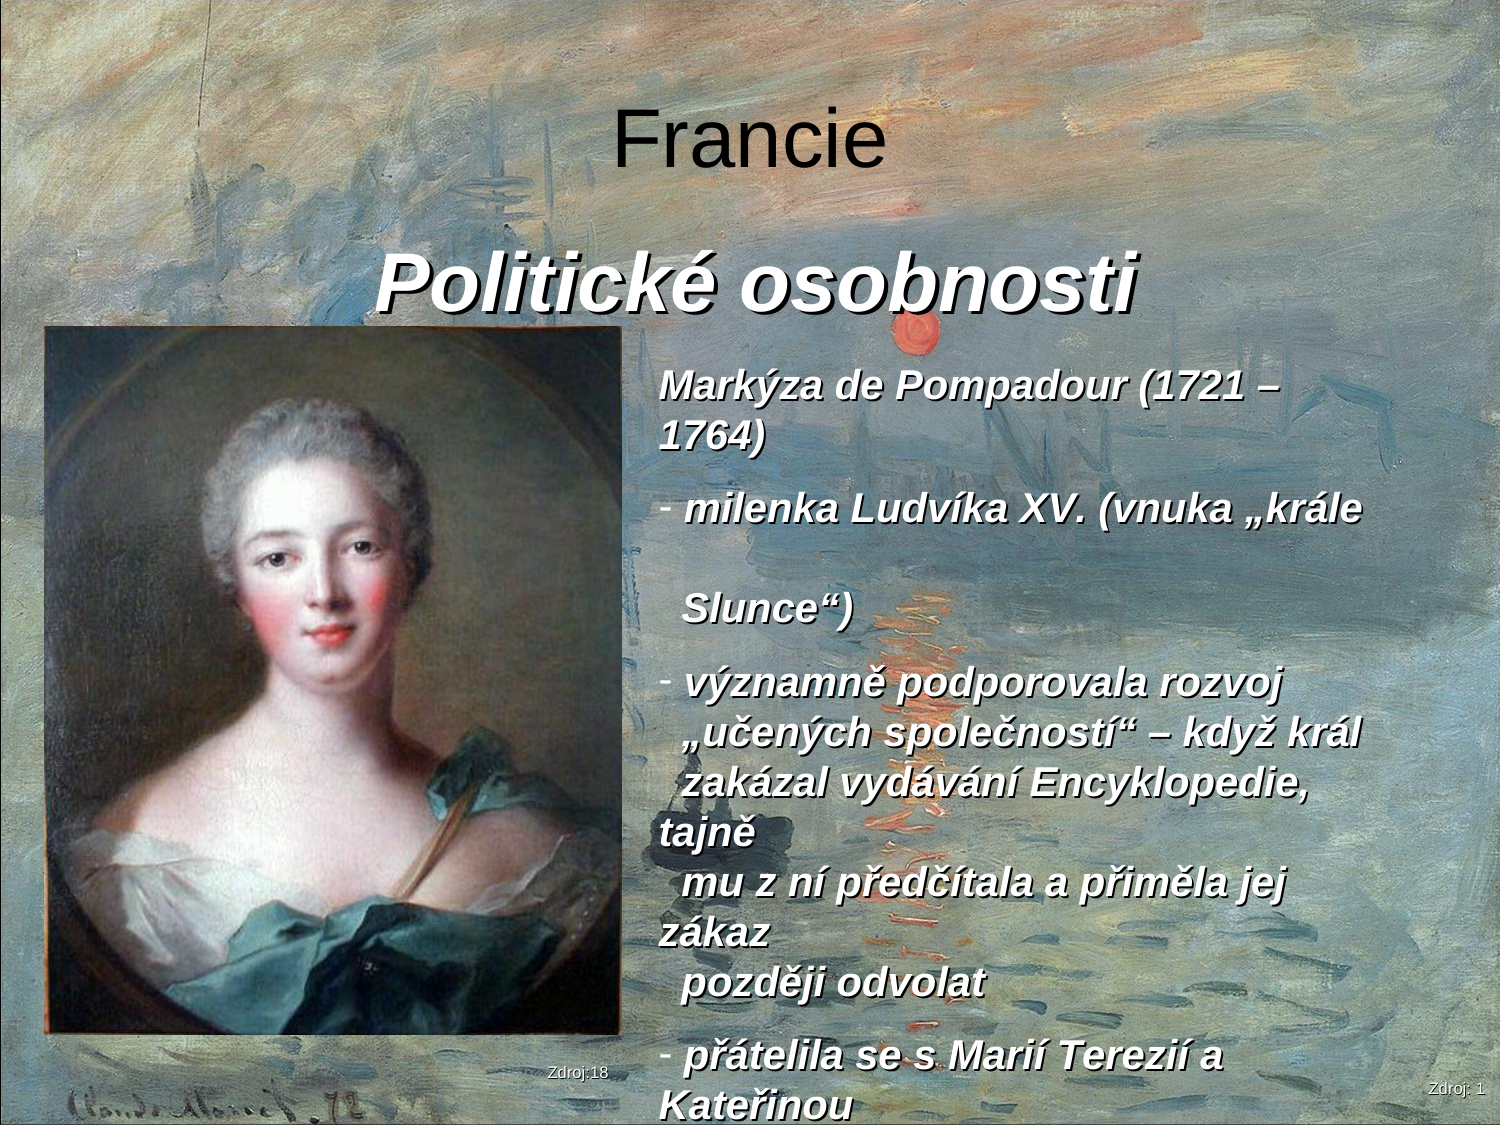

# Francie
Politické osobnosti
Markýza de Pompadour (1721 – 1764)
 milenka Ludvíka XV. (vnuka „krále
 Slunce“)
 významně podporovala rozvoj
 „učených společností“ – když král
 zakázal vydávání Encyklopedie, tajně
 mu z ní předčítala a přiměla jej zákaz
 později odvolat
 přátelila se s Marií Terezií a Kateřinou
 Velikou, zemřela ve 43 letech (vliv
 špatné stravy - ústřice a čokoláda jí
 měly zachovat půvab)
Zdroj:18
Zdroj: 1